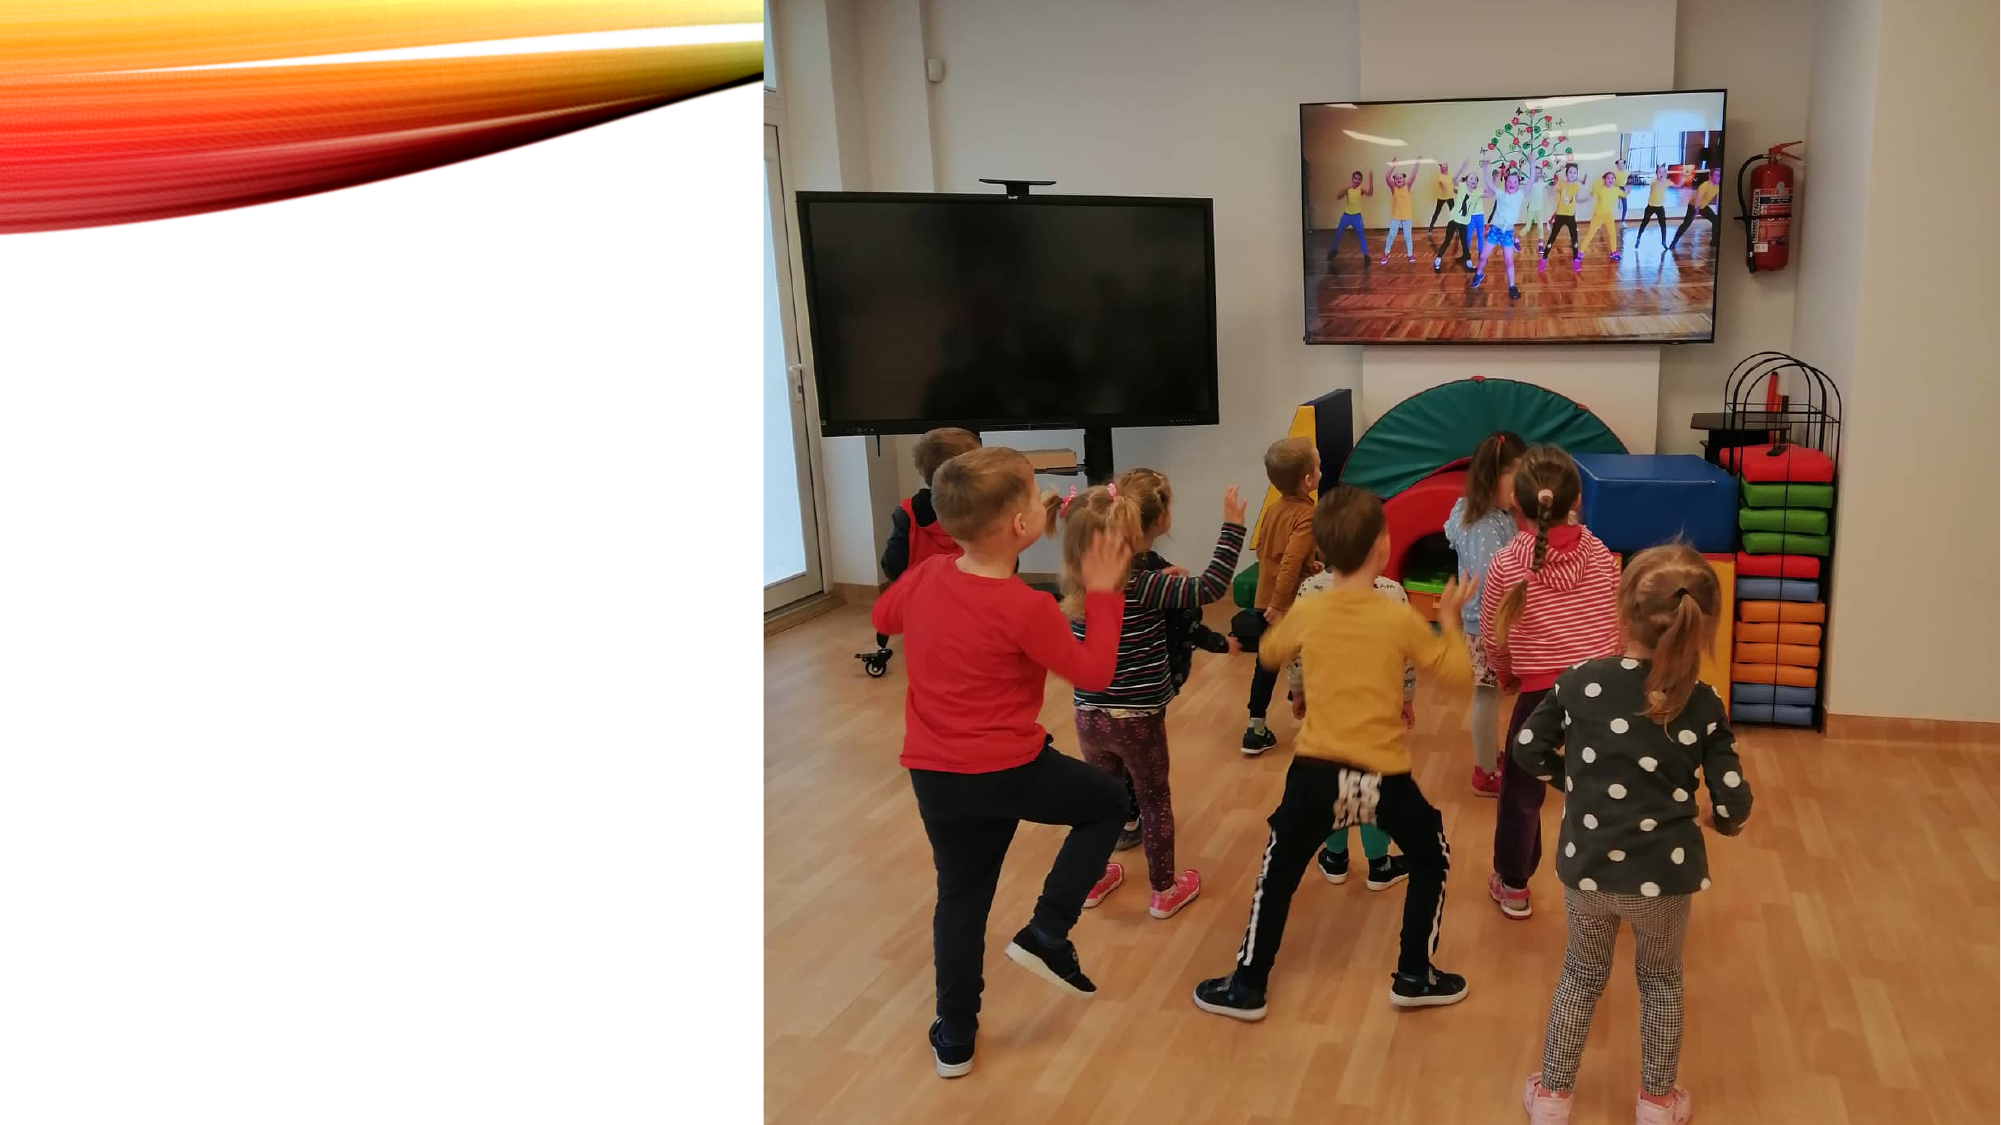

# Šokame, trypiame, rankutėmis plojame. Šypseną veide nešiojame